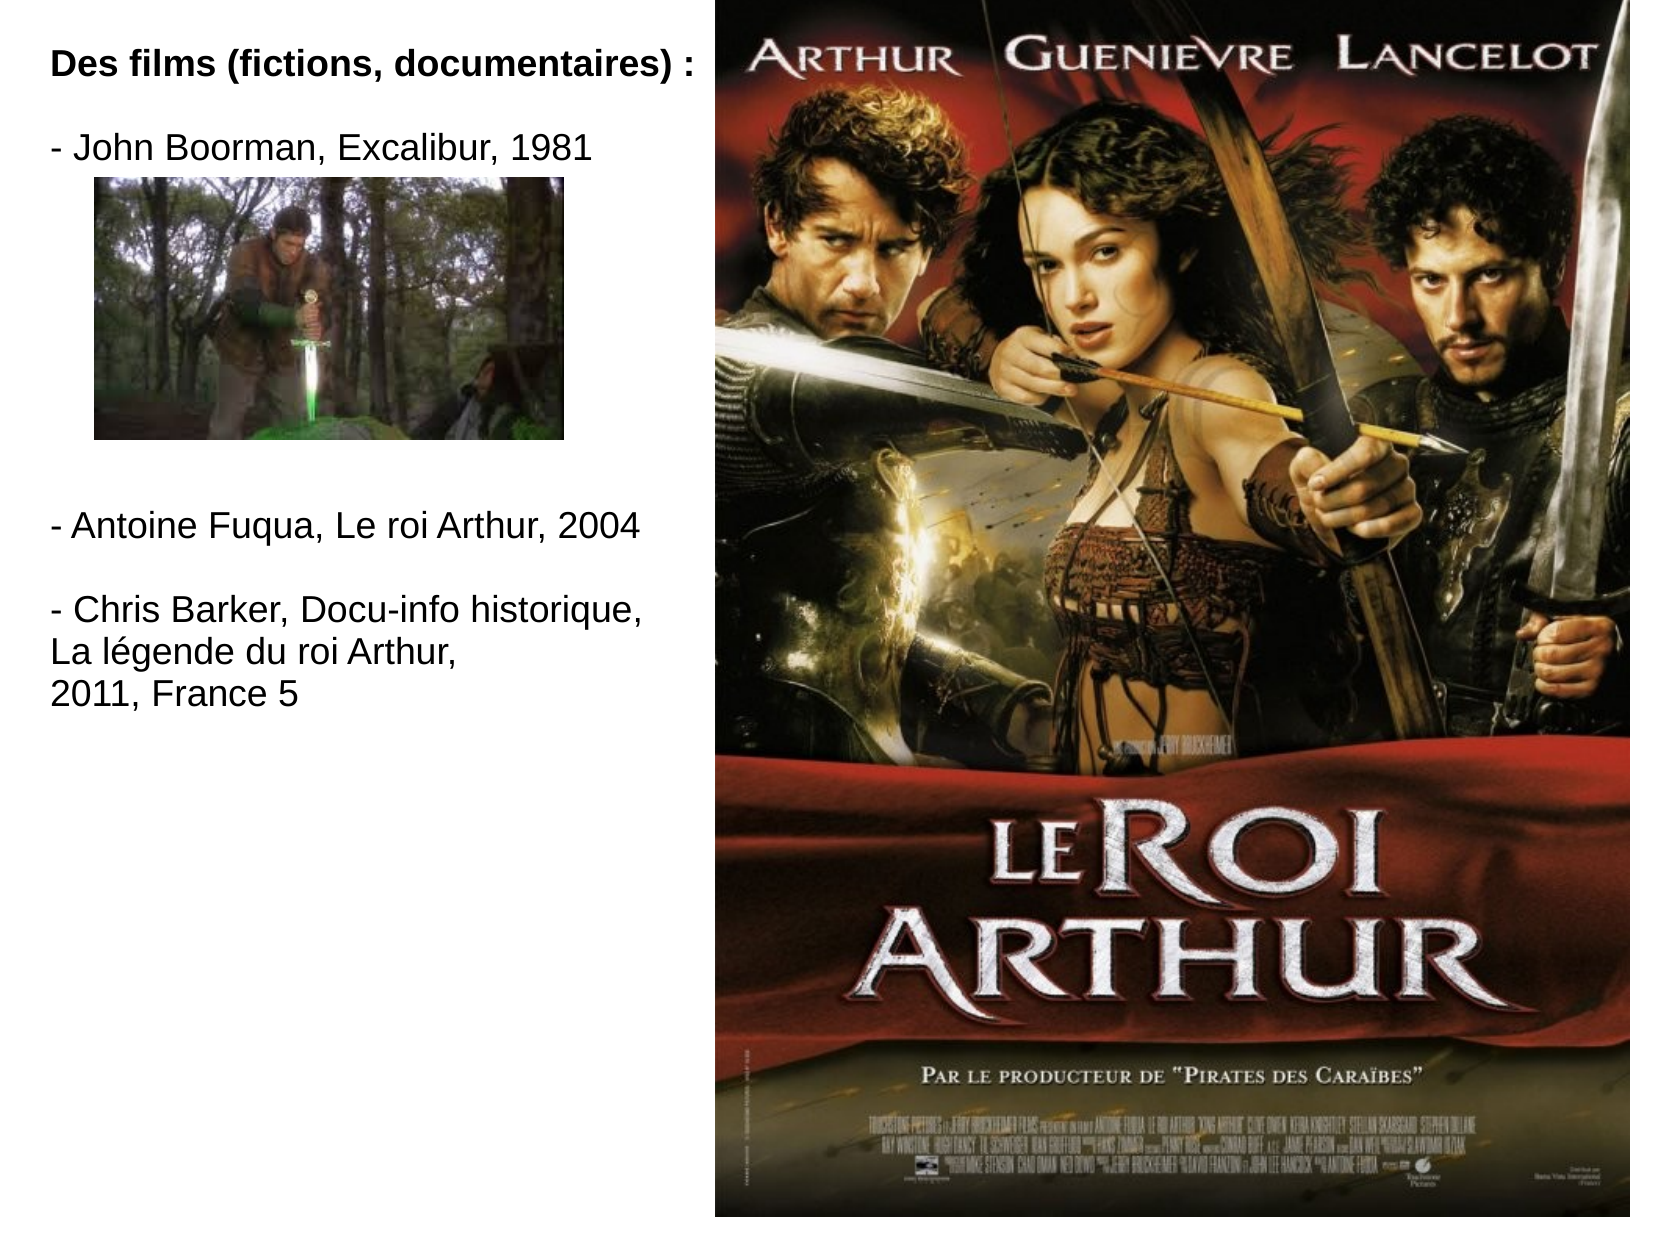

Des films (fictions, documentaires) :
- John Boorman, Excalibur, 1981
- Antoine Fuqua, Le roi Arthur, 2004
- Chris Barker, Docu-info historique,
La légende du roi Arthur,
2011, France 5